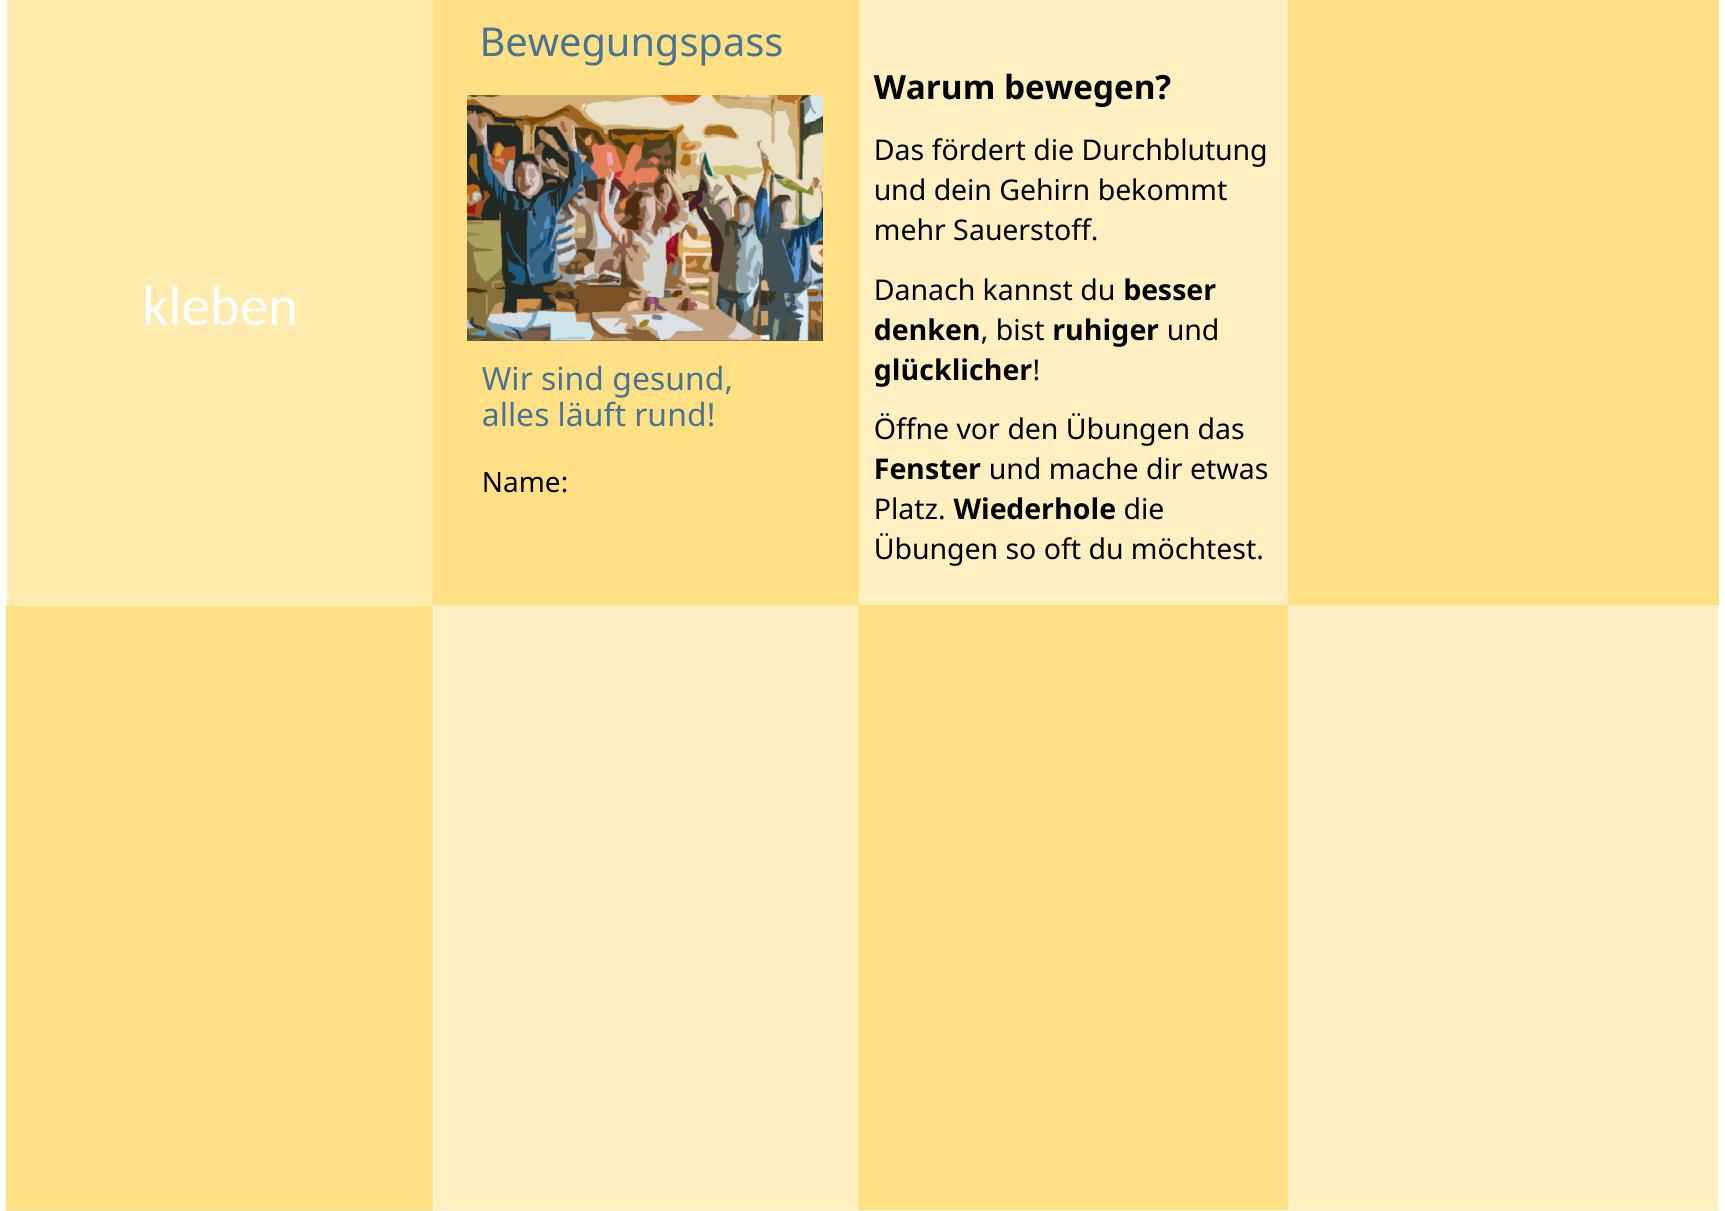

Warum bewegen?
Das fördert die Durchblutung und dein Gehirn bekommt mehr Sauerstoff.
Danach kannst du besser denken, bist ruhiger und glücklicher!
Öffne vor den Übungen das Fenster und mache dir etwas Platz. Wiederhole die Übungen so oft du möchtest.
kleben
Bewegungspass
Wir sind gesund,
alles läuft rund!
Name: